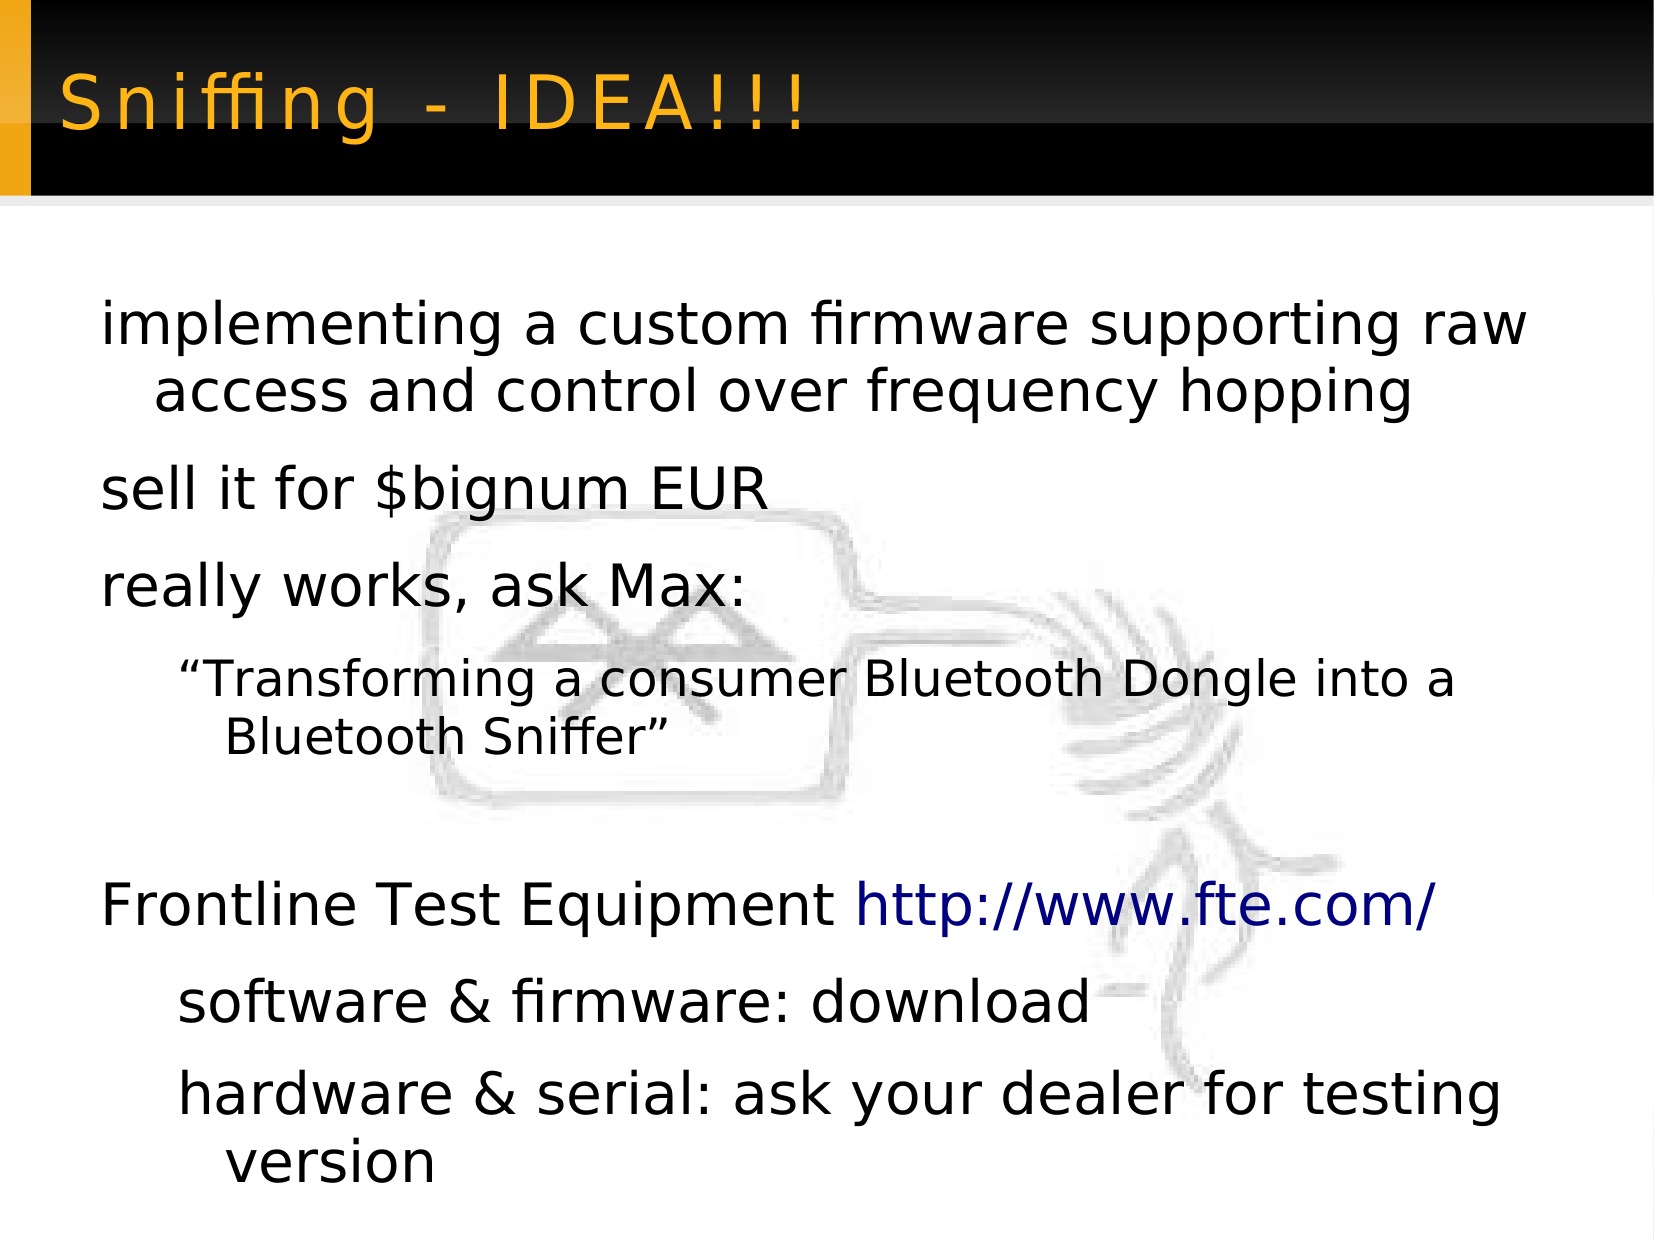

# Sniffing - IDEA!!!
implementing a custom firmware supporting raw access and control over frequency hopping
sell it for $bignum EUR
really works, ask Max:
“Transforming a consumer Bluetooth Dongle into a Bluetooth Sniffer”
Frontline Test Equipment http://www.fte.com/
software & firmware: download
hardware & serial: ask your dealer for testing version